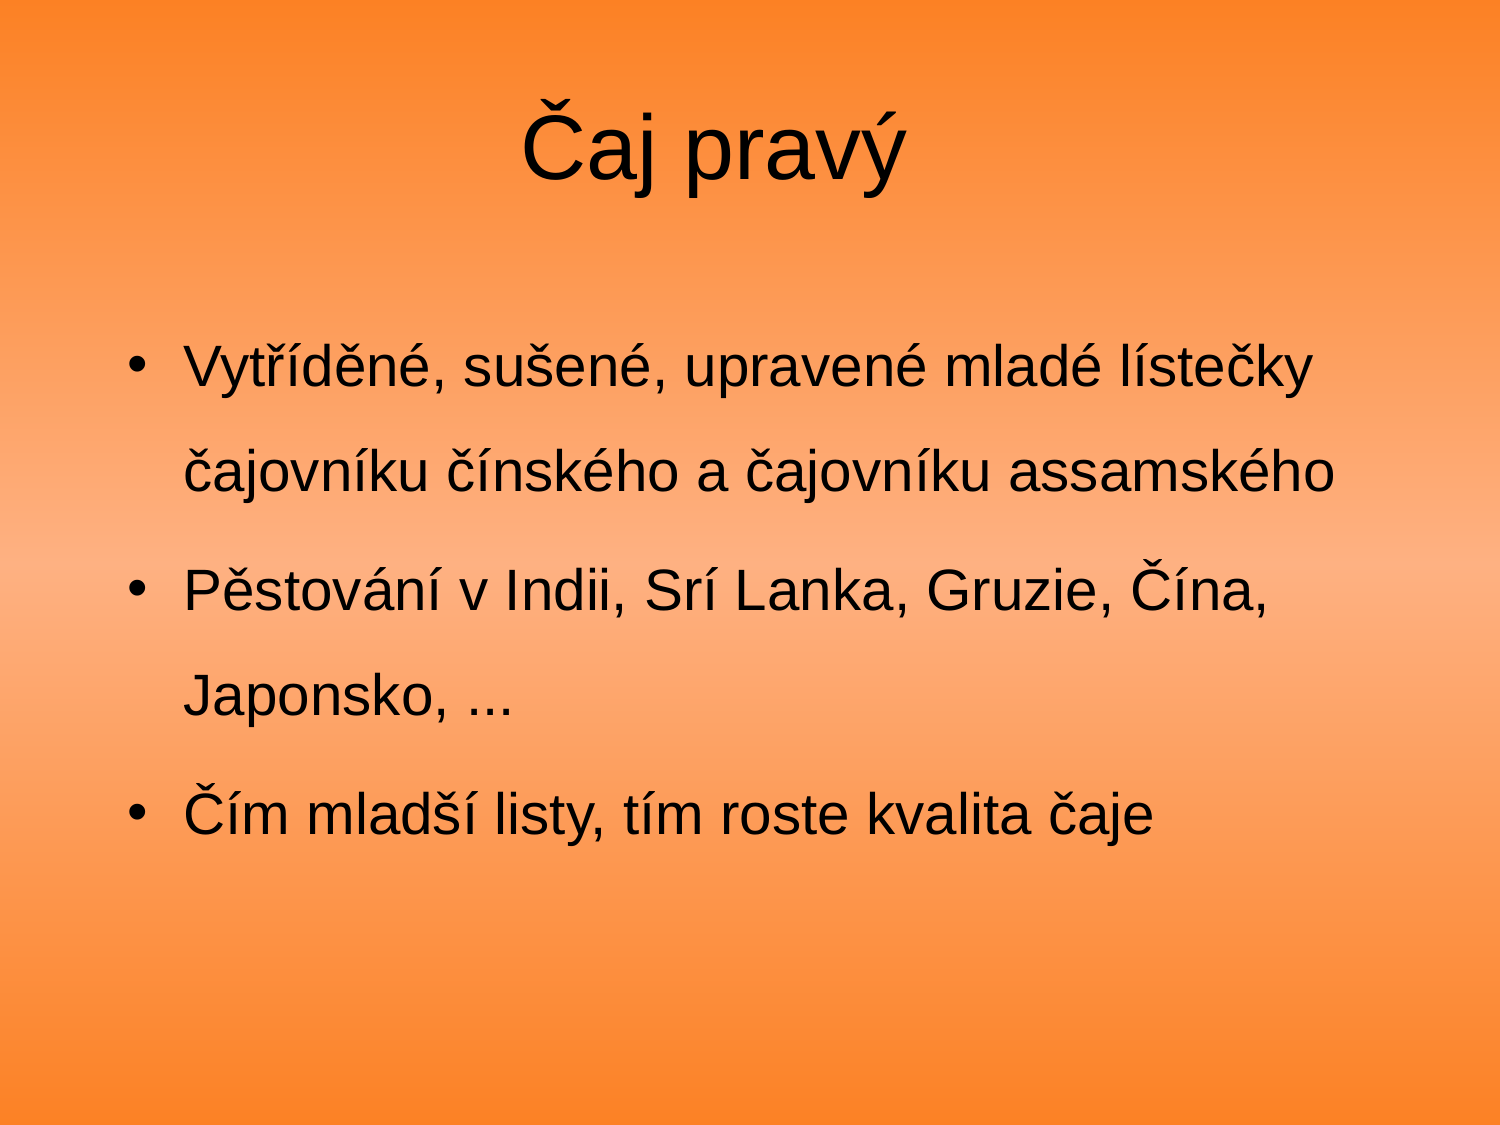

# Čaj pravý
Vytříděné, sušené, upravené mladé lístečky čajovníku čínského a čajovníku assamského
Pěstování v Indii, Srí Lanka, Gruzie, Čína, Japonsko, ...
Čím mladší listy, tím roste kvalita čaje